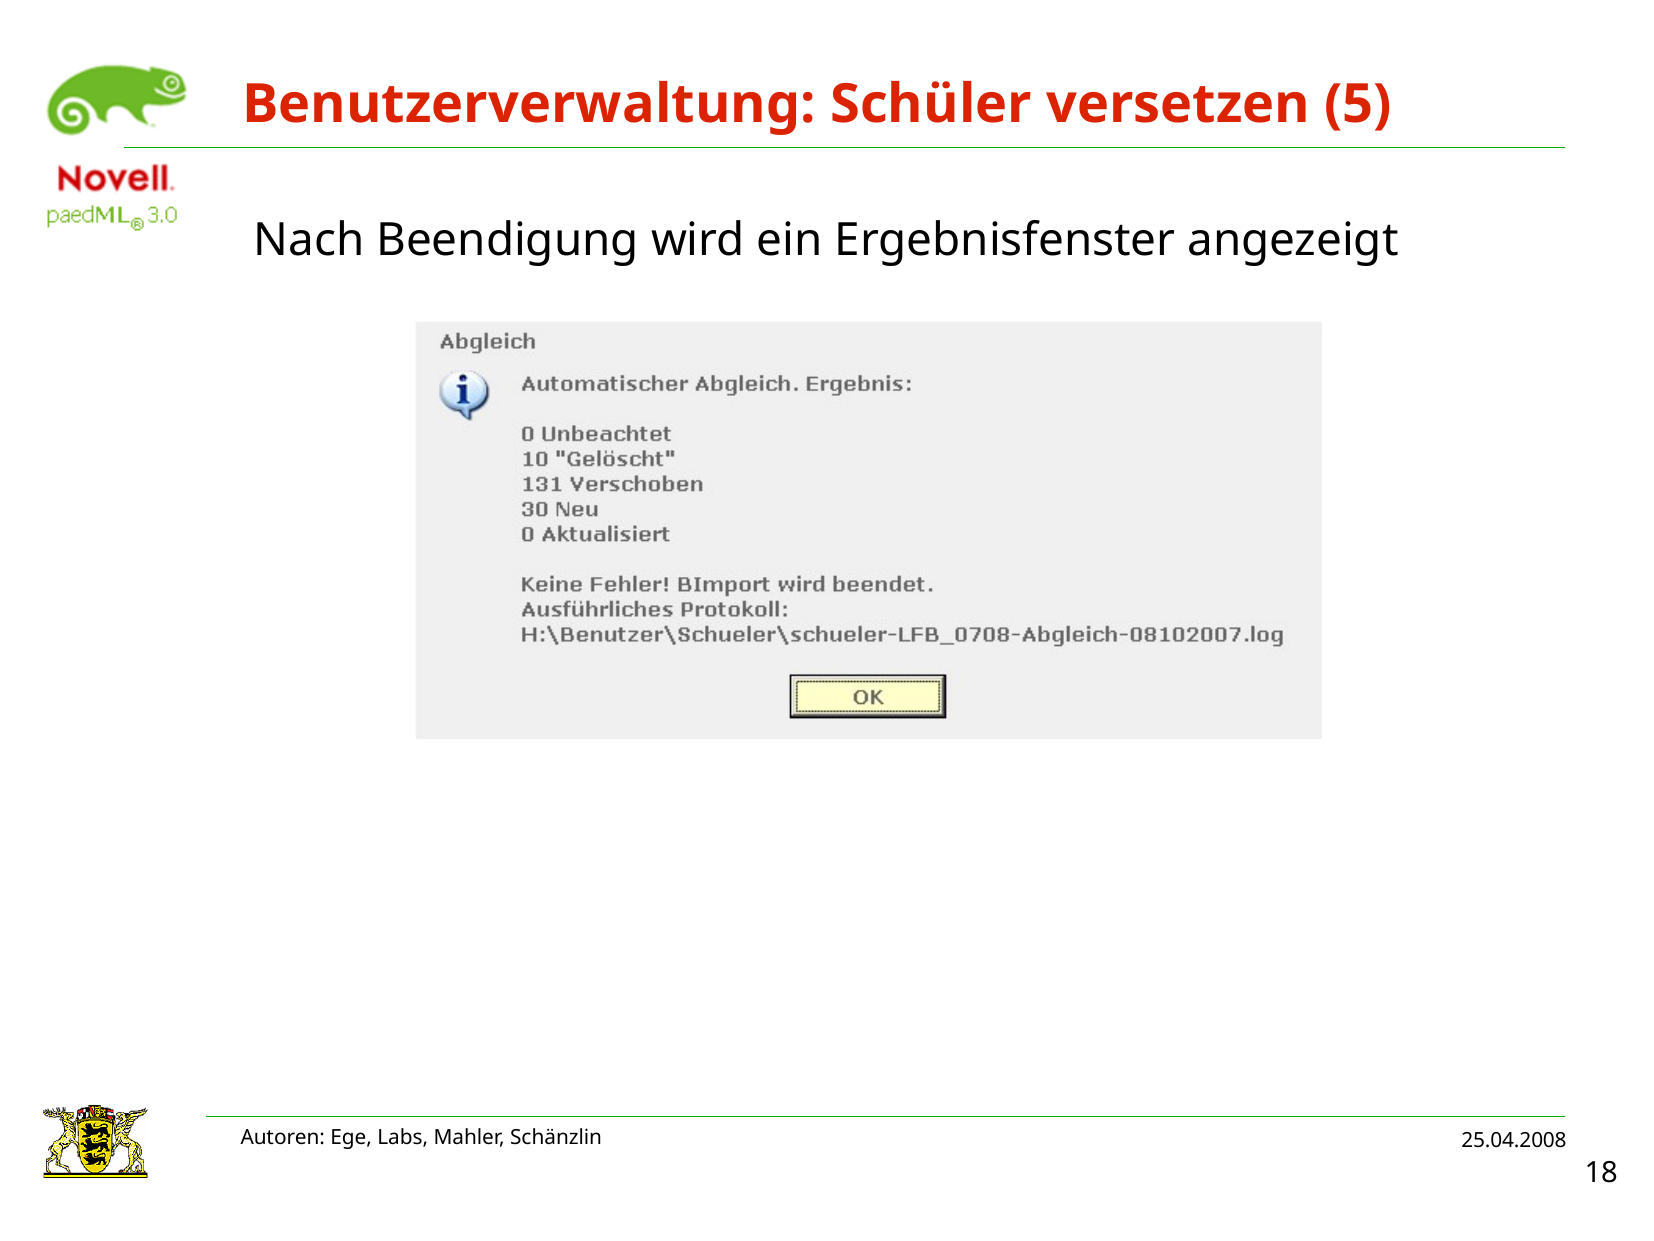

# Benutzerverwaltung: Schüler versetzen (5)
Nach Beendigung wird ein Ergebnisfenster angezeigt
Autoren: Ege, Labs, Mahler, Schänzlin
25.04.2008
18